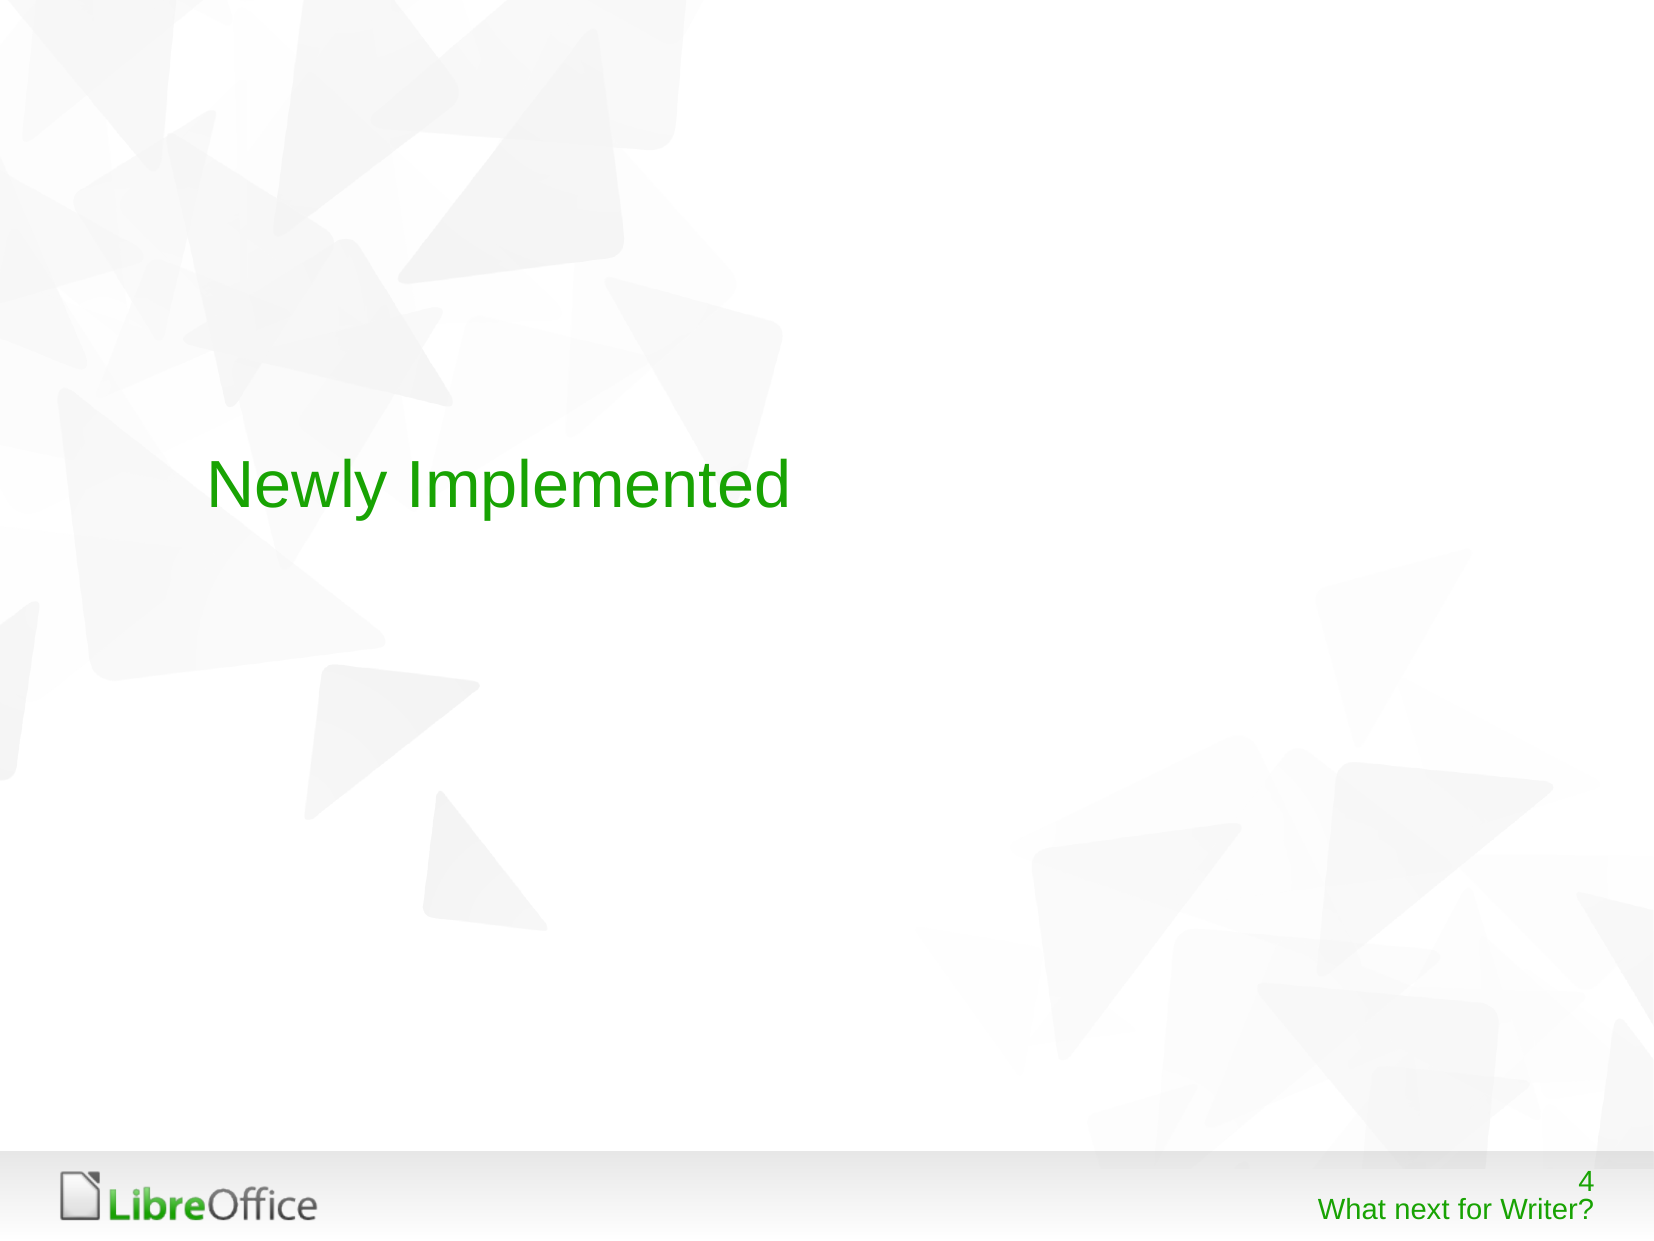

# Newly Implemented
4
What next for Writer?